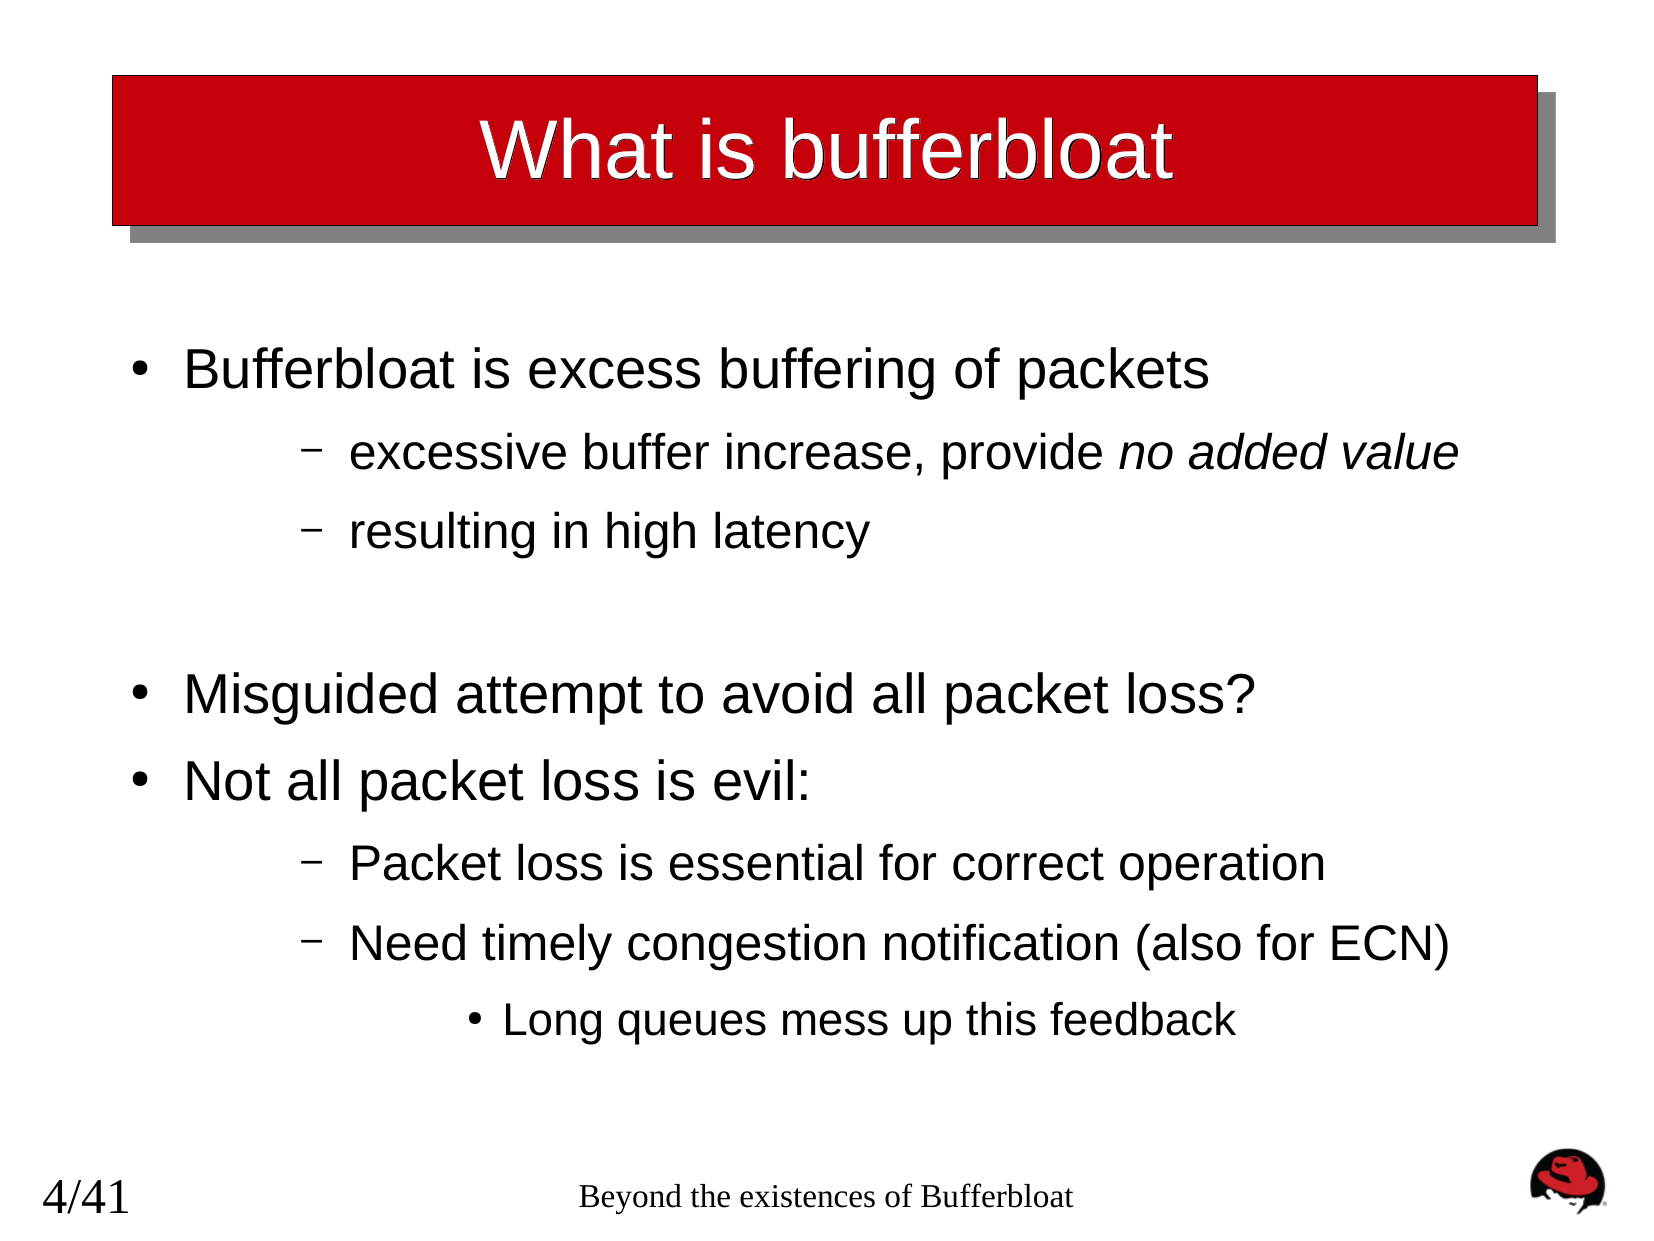

# What is bufferbloat
Bufferbloat is excess buffering of packets
excessive buffer increase, provide no added value
resulting in high latency
Misguided attempt to avoid all packet loss?
Not all packet loss is evil:
Packet loss is essential for correct operation
Need timely congestion notification (also for ECN)
Long queues mess up this feedback